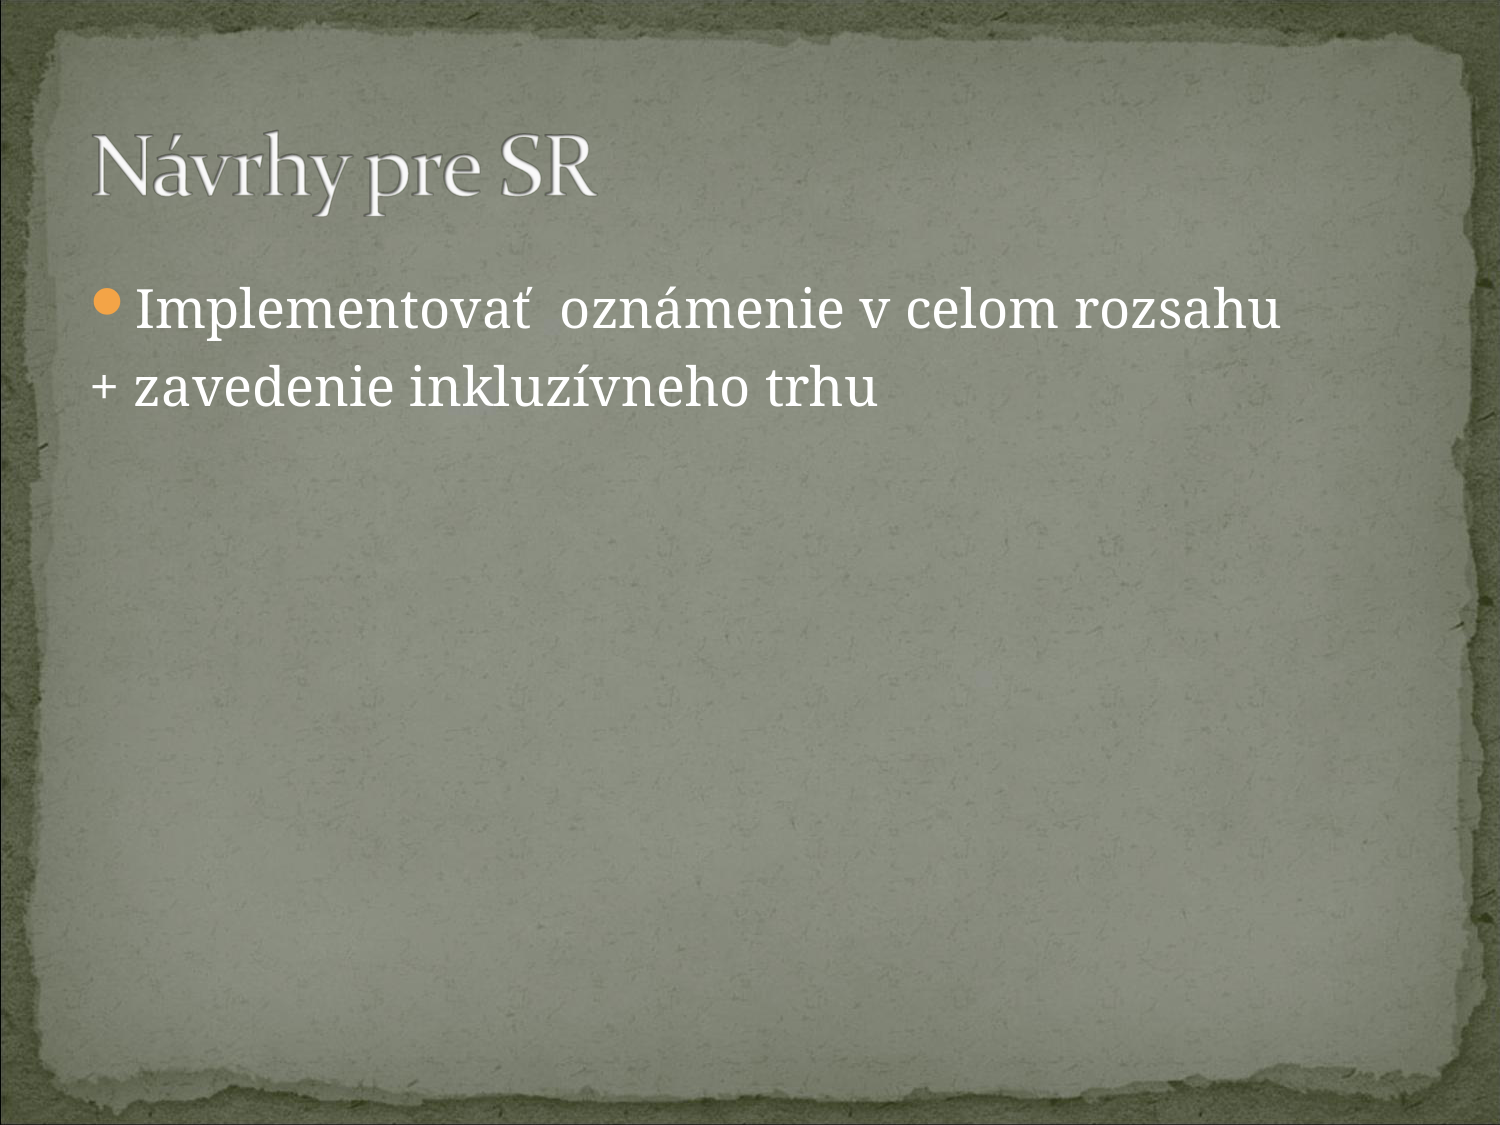

# Implementovať oznámenie v celom rozsahu
+ zavedenie inkluzívneho trhu